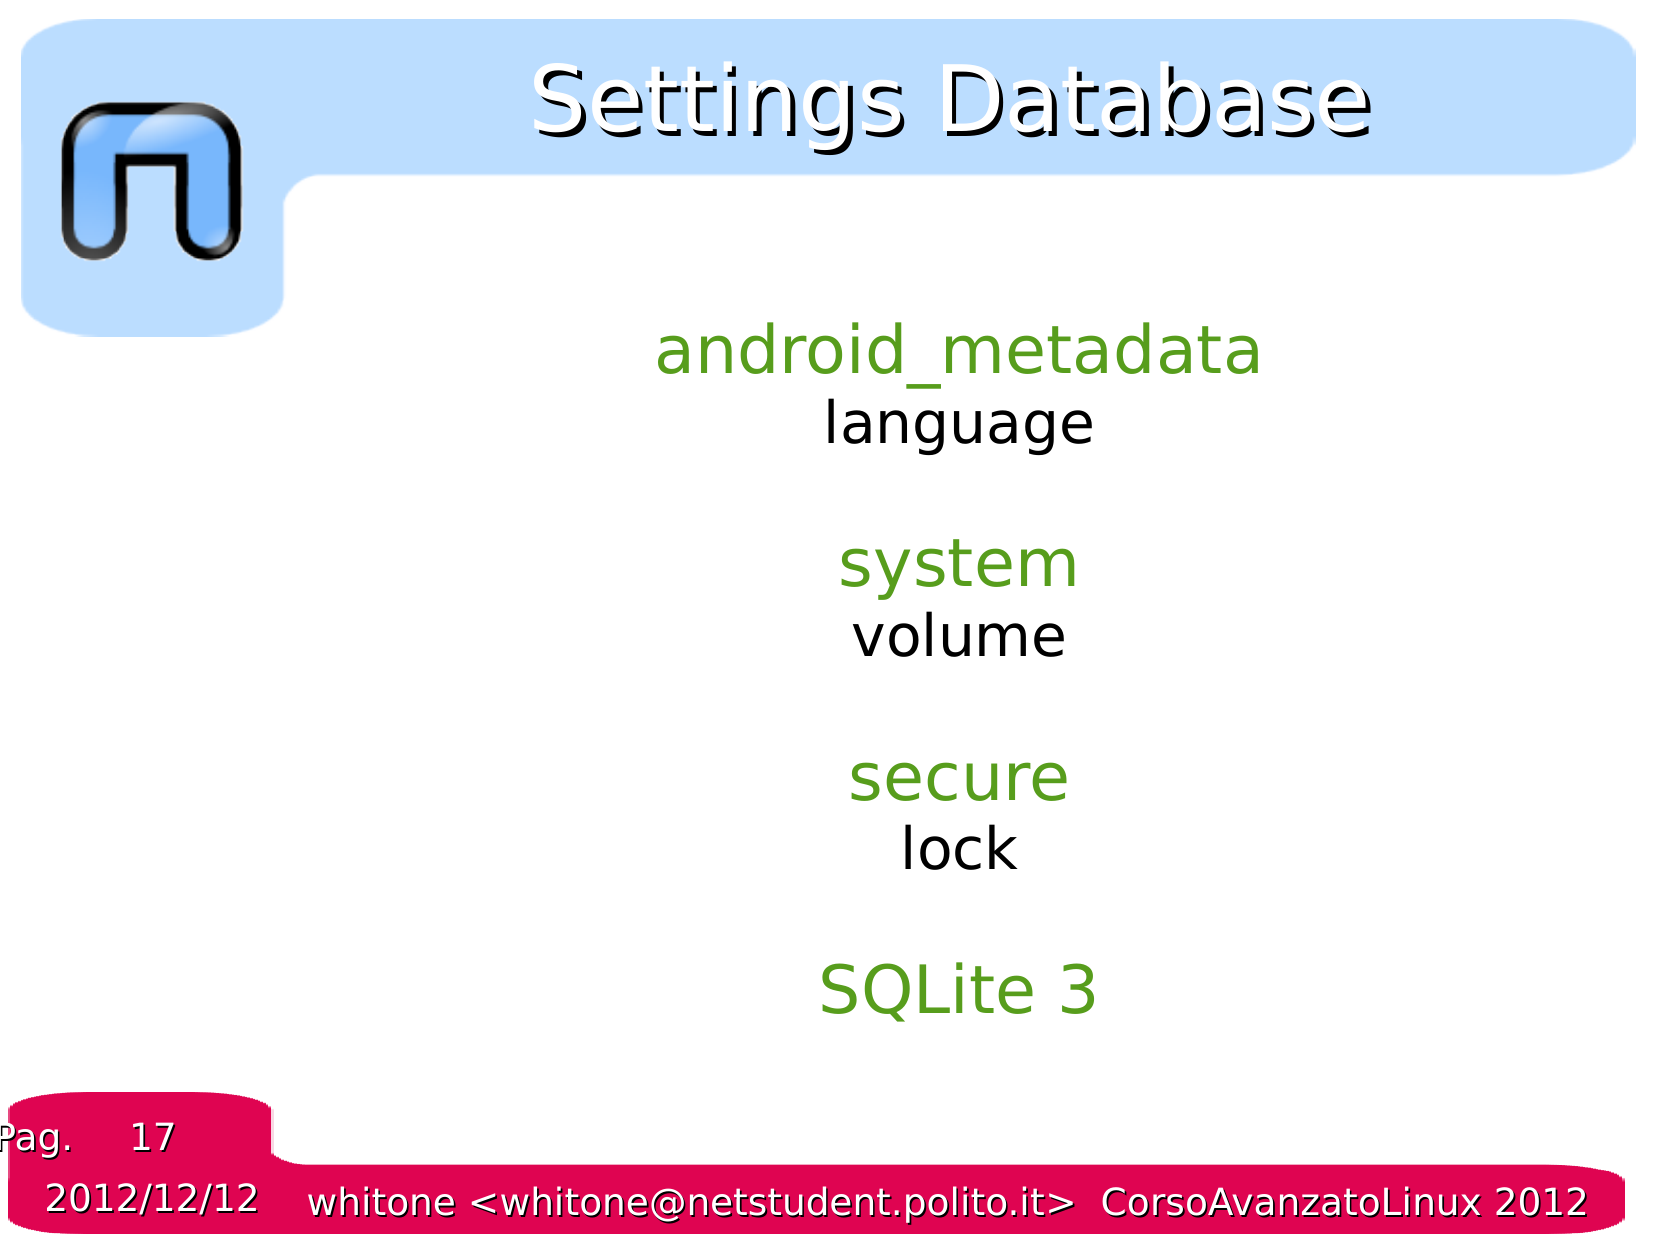

# Settings Database
android_metadata
language
system
volume
secure
lock
SQLite 3
 Pag.
2012/12/12
whitone <whitone@netstudent.polito.it> CorsoAvanzatoLinux 2012